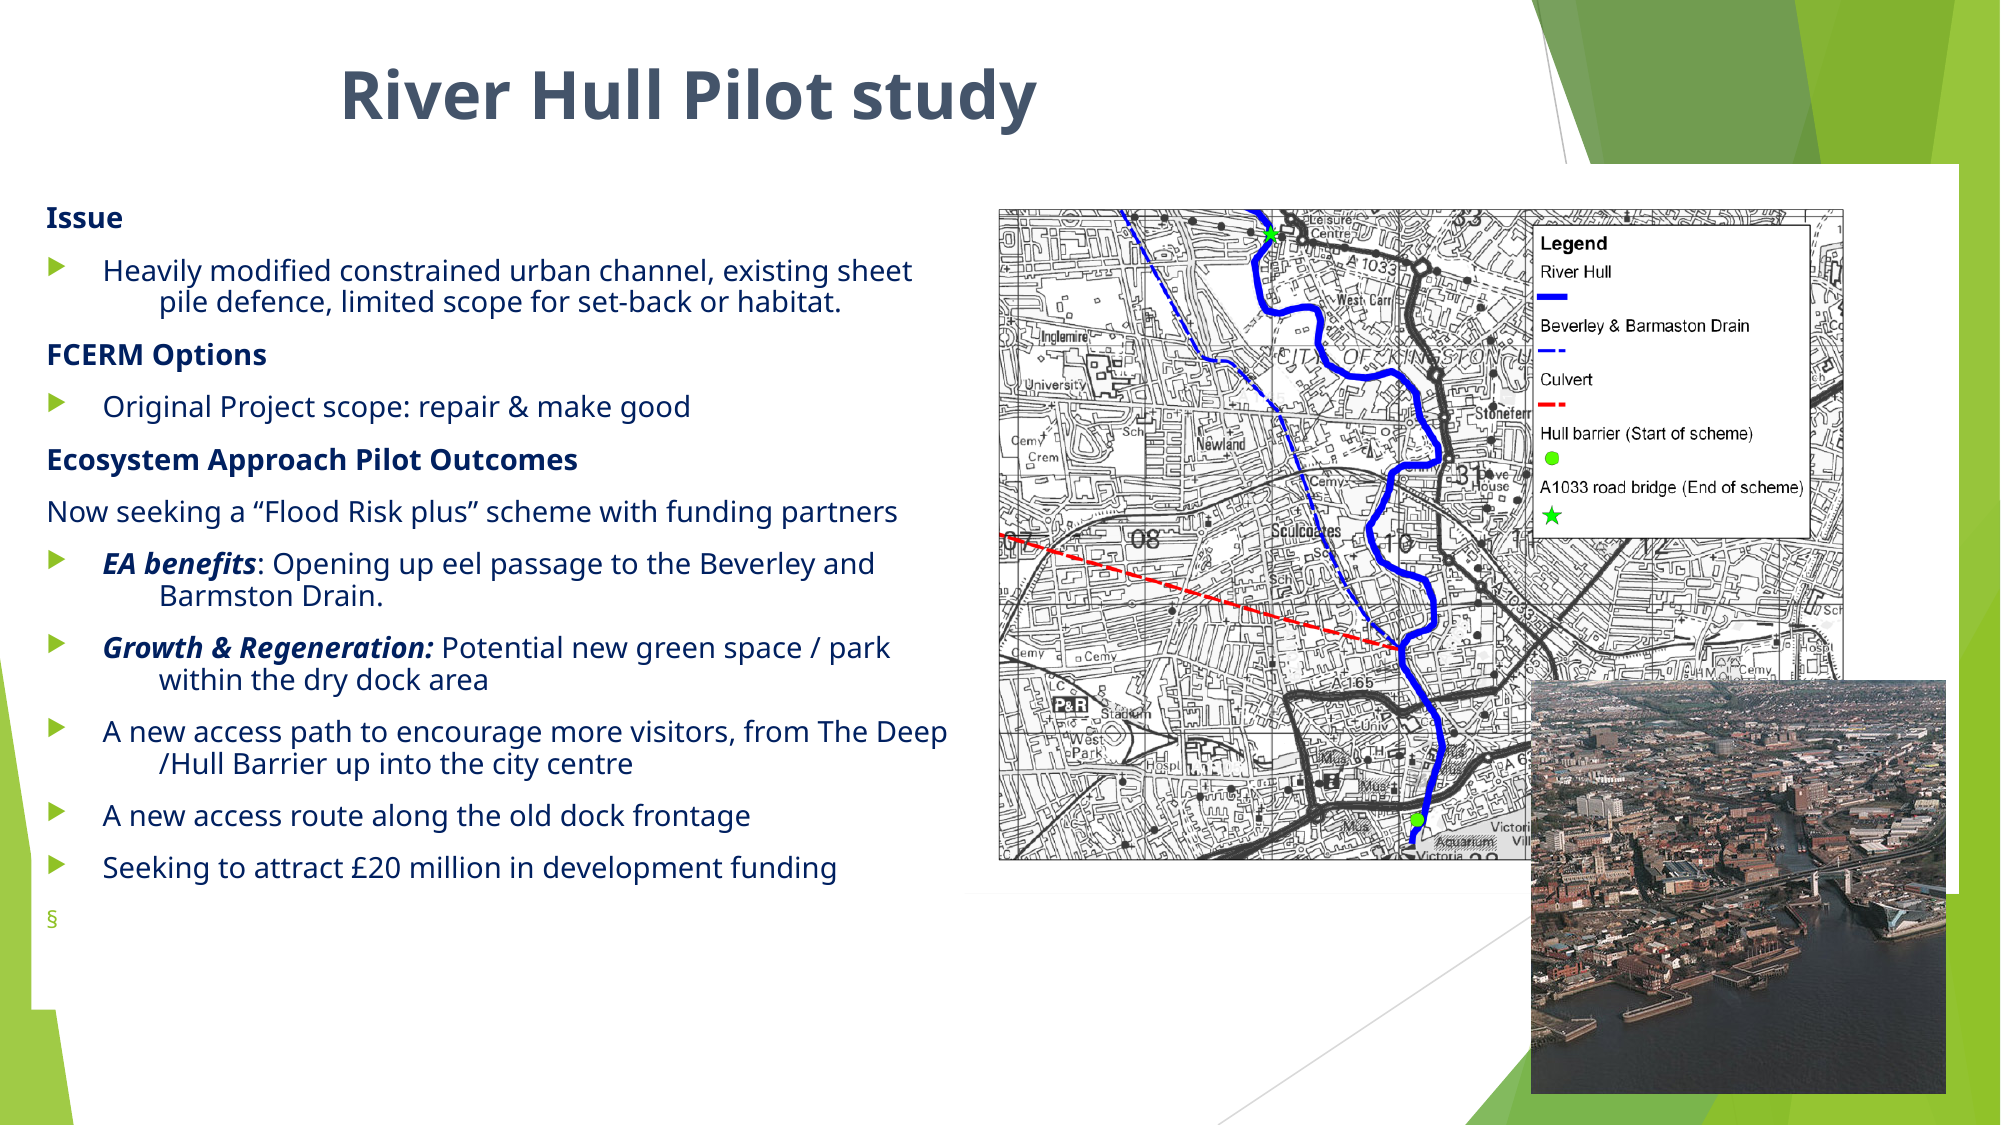

# River Hull Pilot study
Issue
Heavily modified constrained urban channel, existing sheet pile defence, limited scope for set-back or habitat.
FCERM Options
Original Project scope: repair & make good
Ecosystem Approach Pilot Outcomes
Now seeking a “Flood Risk plus” scheme with funding partners
EA benefits: Opening up eel passage to the Beverley and Barmston Drain.
Growth & Regeneration: Potential new green space / park within the dry dock area
A new access path to encourage more visitors, from The Deep /Hull Barrier up into the city centre
A new access route along the old dock frontage
Seeking to attract £20 million in development funding